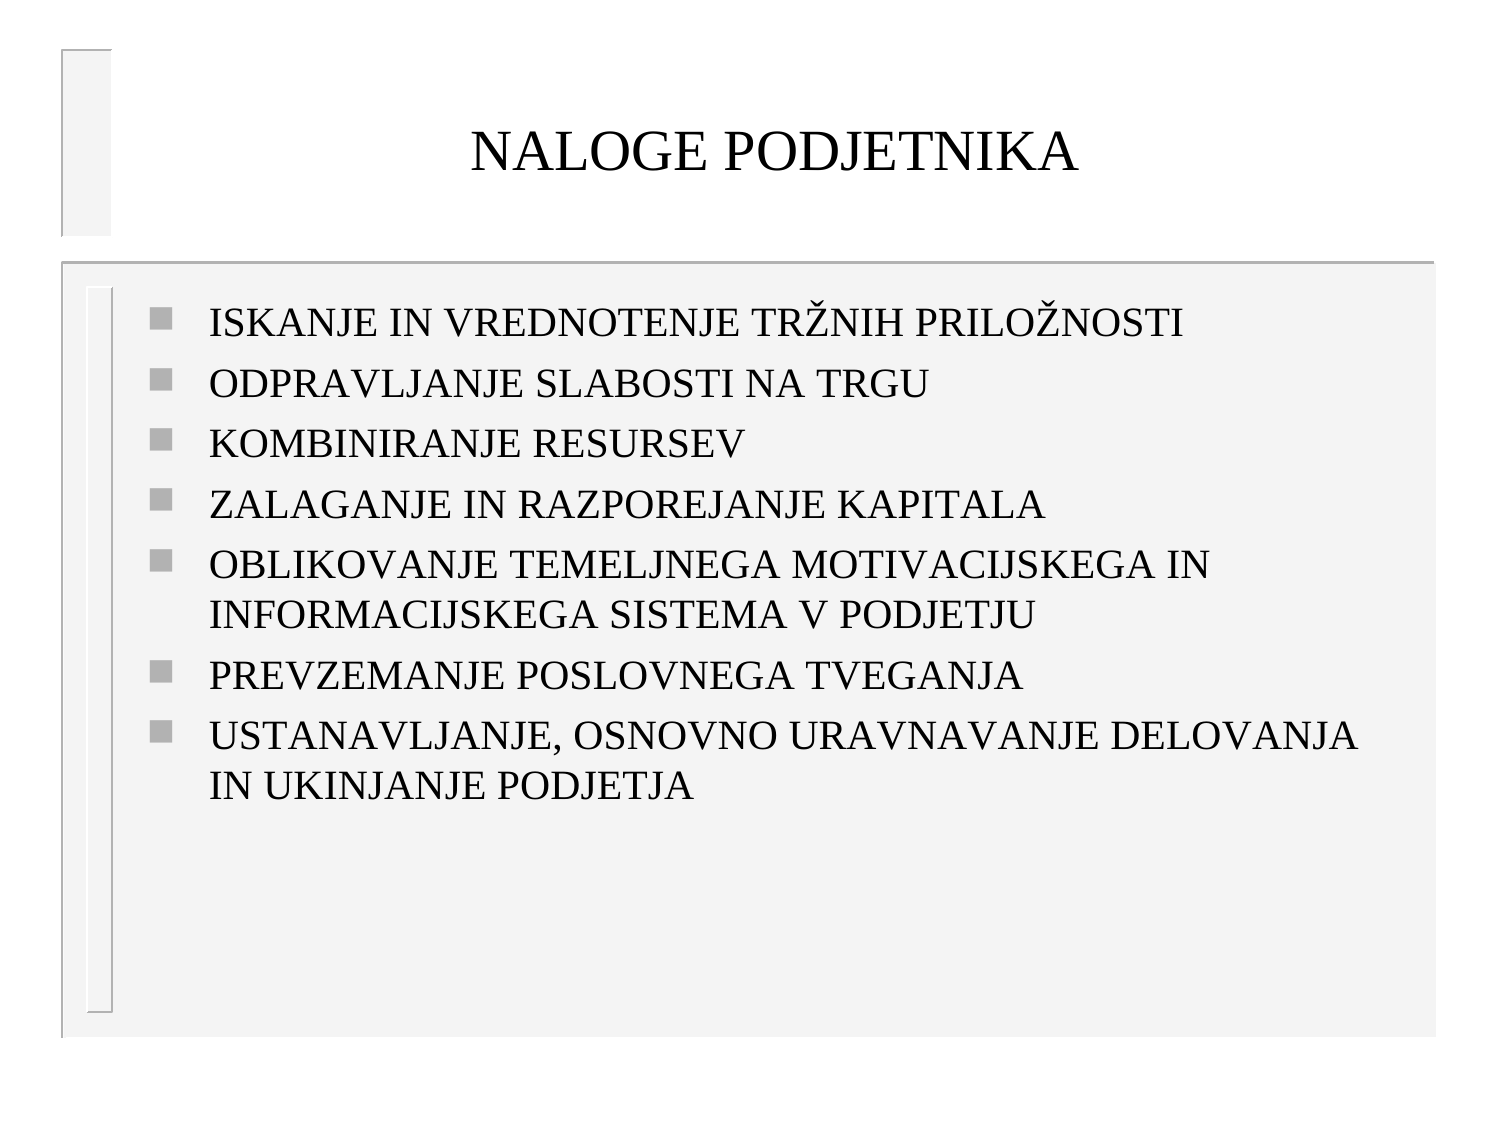

# NALOGE PODJETNIKA
ISKANJE IN VREDNOTENJE TRŽNIH PRILOŽNOSTI
ODPRAVLJANJE SLABOSTI NA TRGU
KOMBINIRANJE RESURSEV
ZALAGANJE IN RAZPOREJANJE KAPITALA
OBLIKOVANJE TEMELJNEGA MOTIVACIJSKEGA IN INFORMACIJSKEGA SISTEMA V PODJETJU
PREVZEMANJE POSLOVNEGA TVEGANJA
USTANAVLJANJE, OSNOVNO URAVNAVANJE DELOVANJA IN UKINJANJE PODJETJA